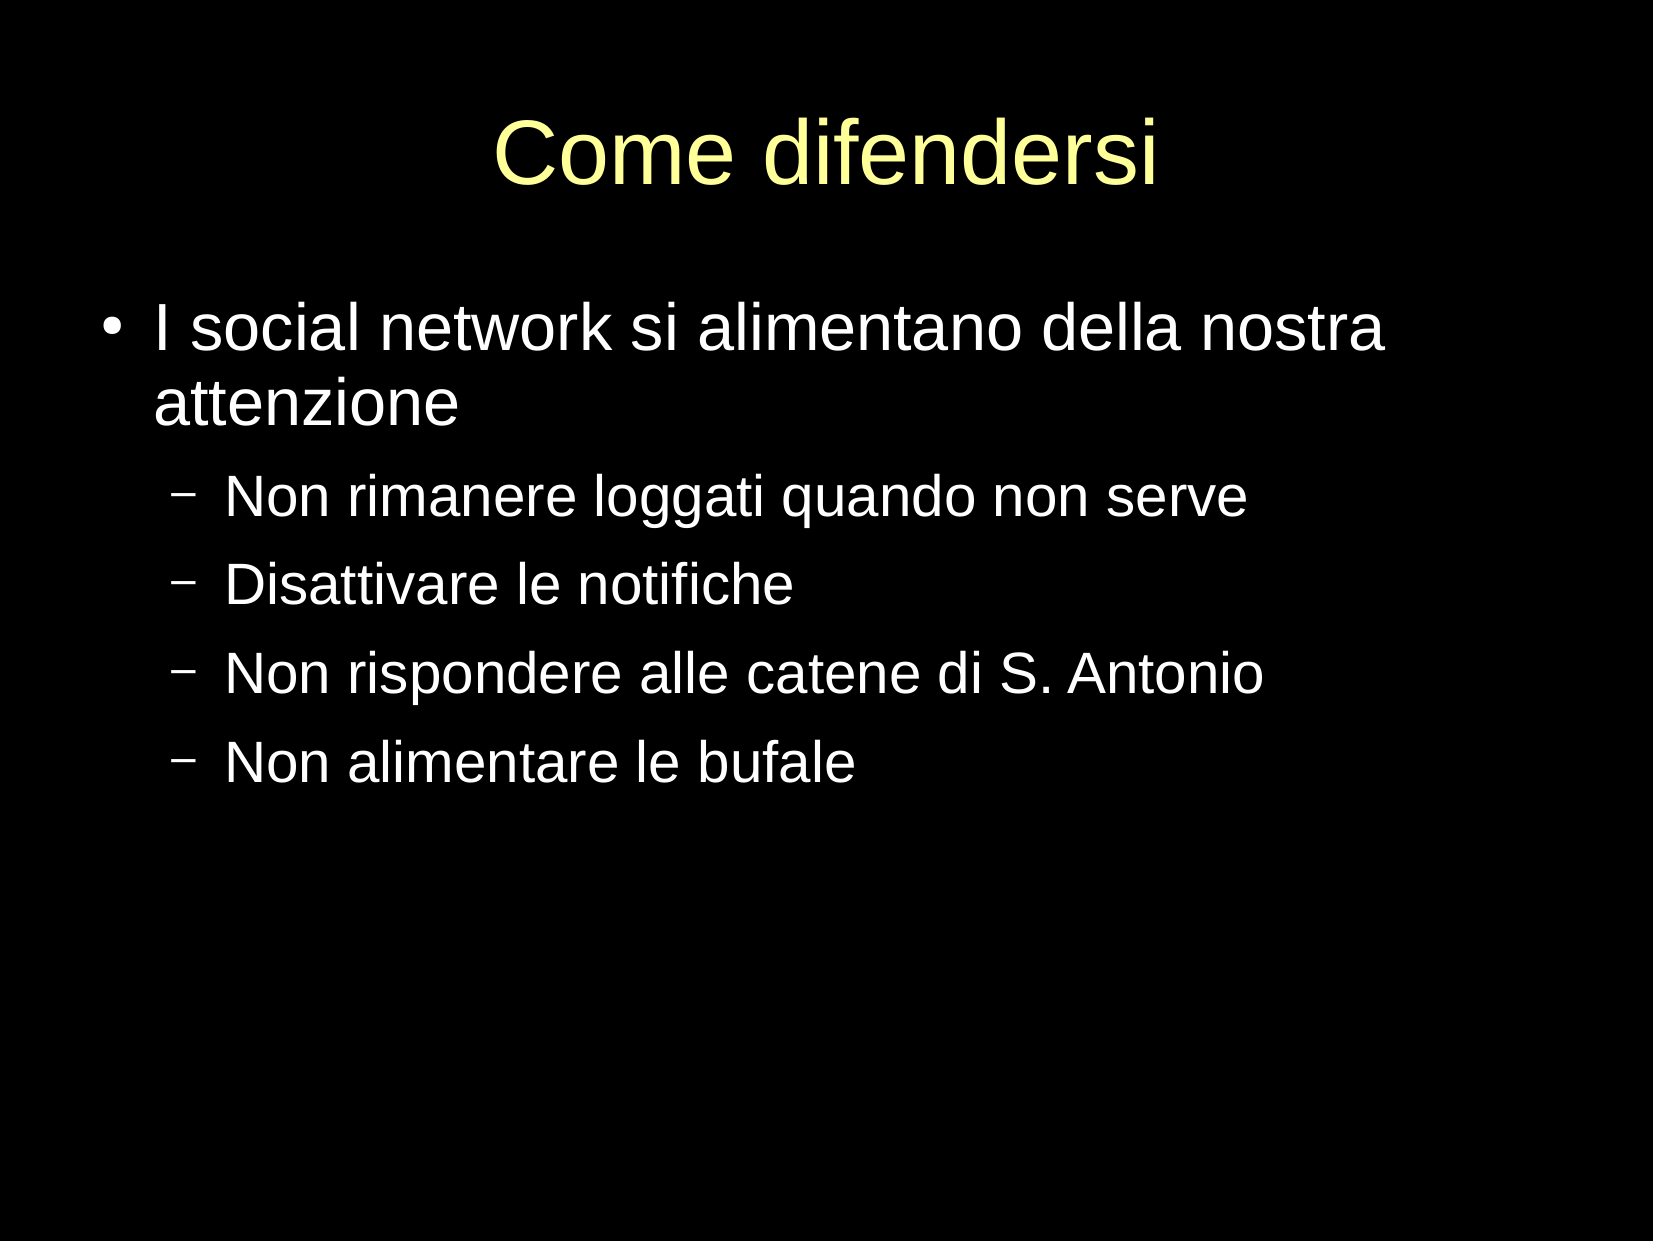

# Come difendersi
I social network si alimentano della nostra attenzione
Non rimanere loggati quando non serve
Disattivare le notifiche
Non rispondere alle catene di S. Antonio
Non alimentare le bufale